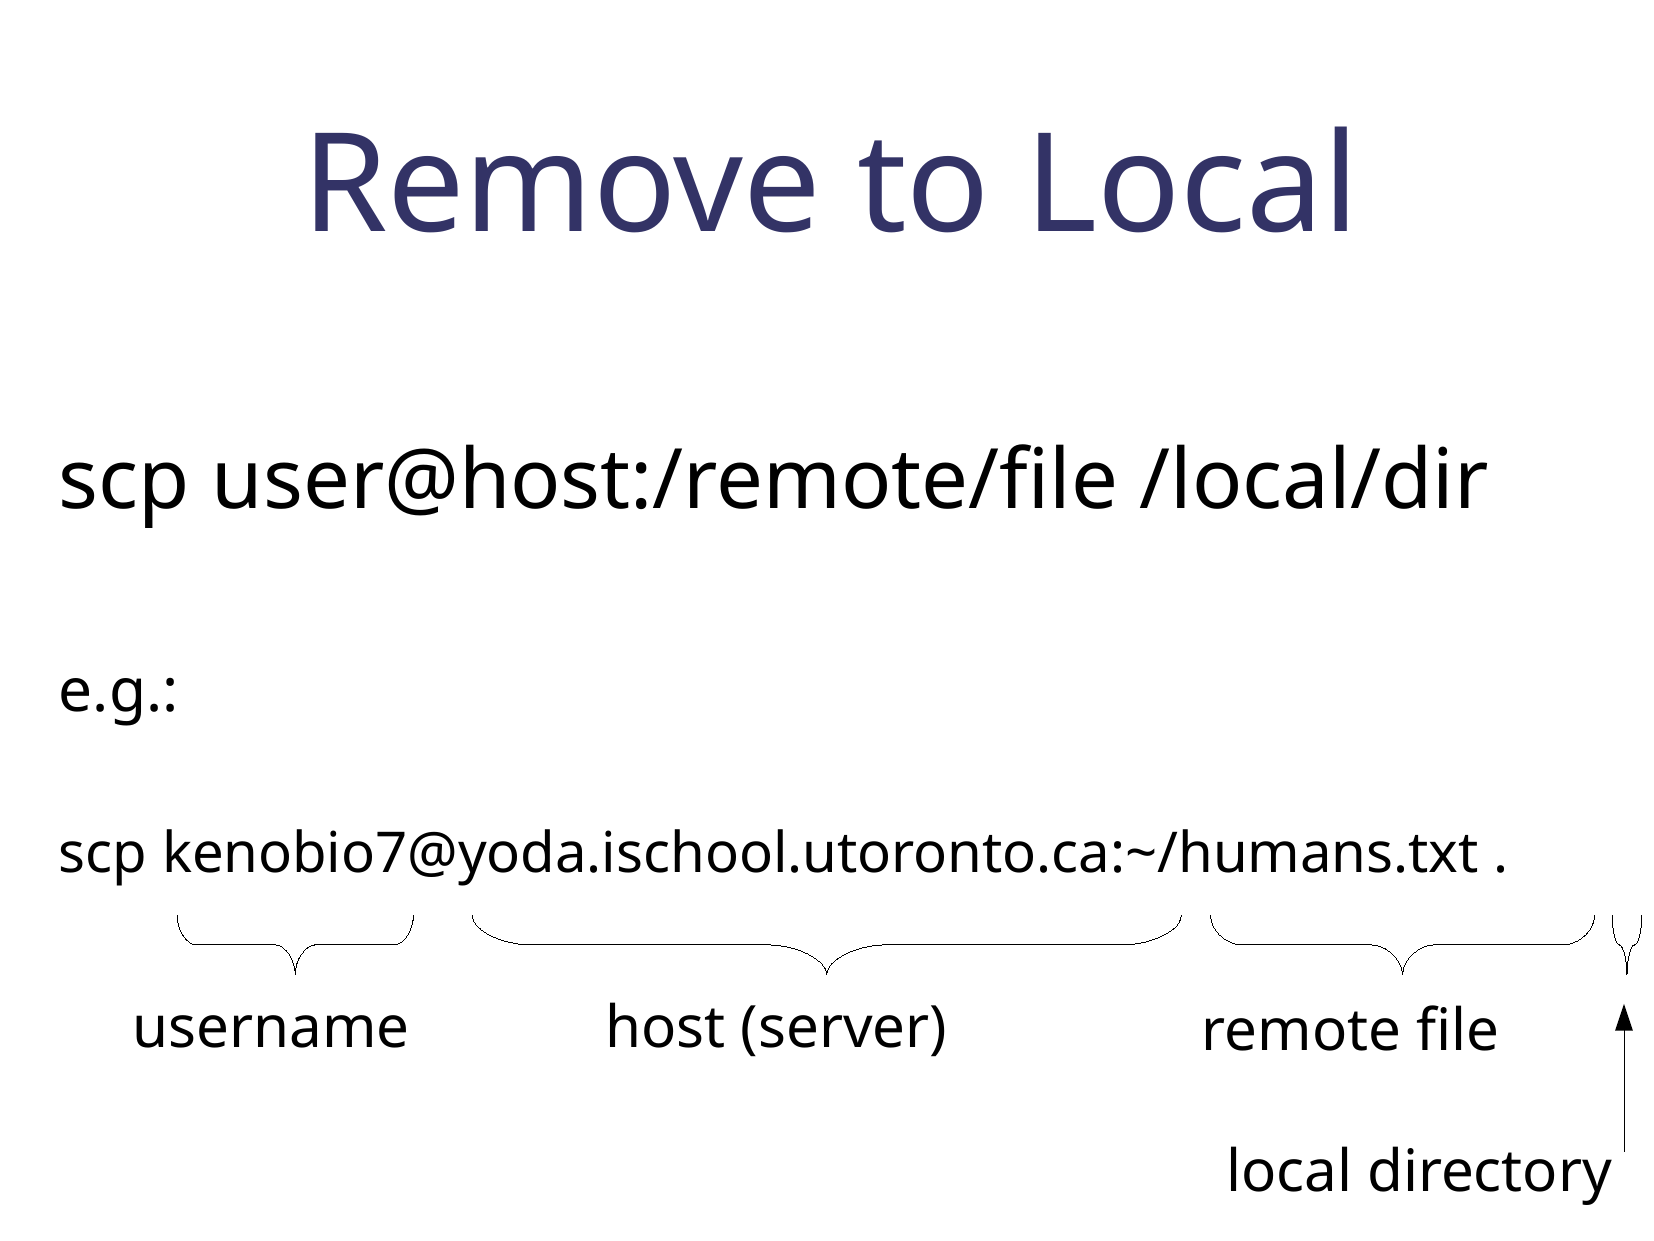

# Remove to Local
scp user@host:/remote/file /local/dir
e.g.:
scp kenobio7@yoda.ischool.utoronto.ca:~/humans.txt .
username
host (server)
remote file
local directory